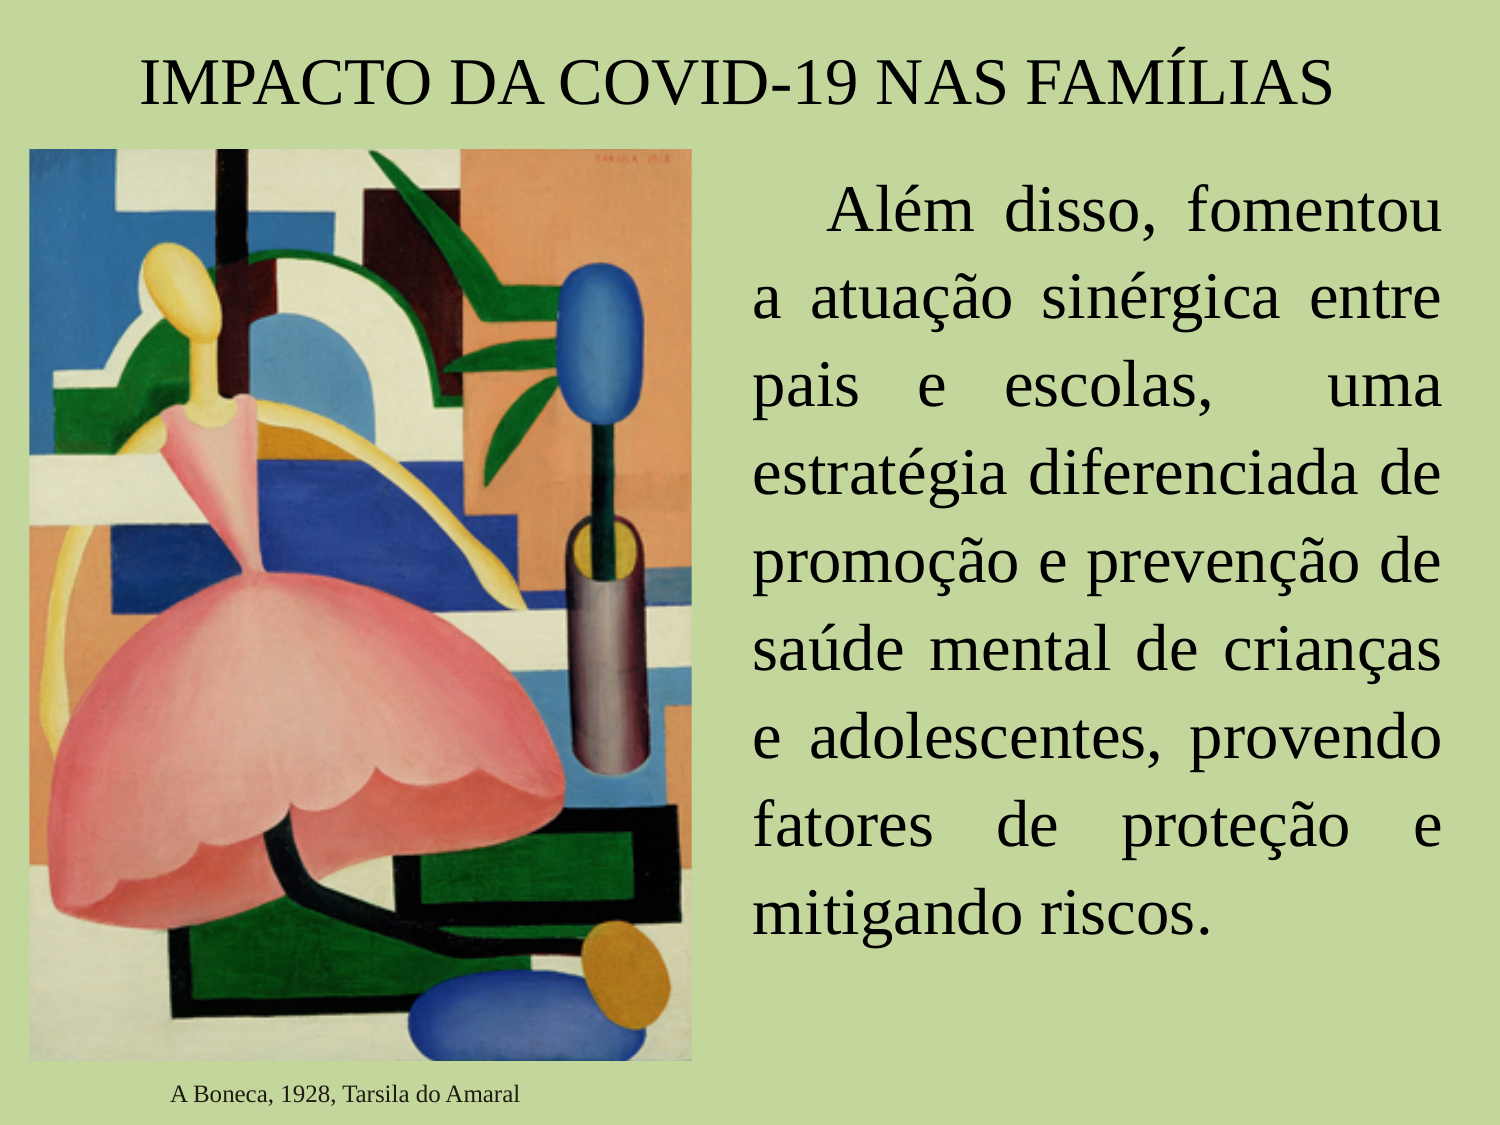

IMPACTO DA COVID-19 NAS FAMÍLIAS
	Além disso, fomentou a atuação sinérgica entre pais e escolas, uma estratégia diferenciada de promoção e prevenção de saúde mental de crianças e adolescentes, provendo fatores de proteção e mitigando riscos.
A Boneca, 1928, Tarsila do Amaral